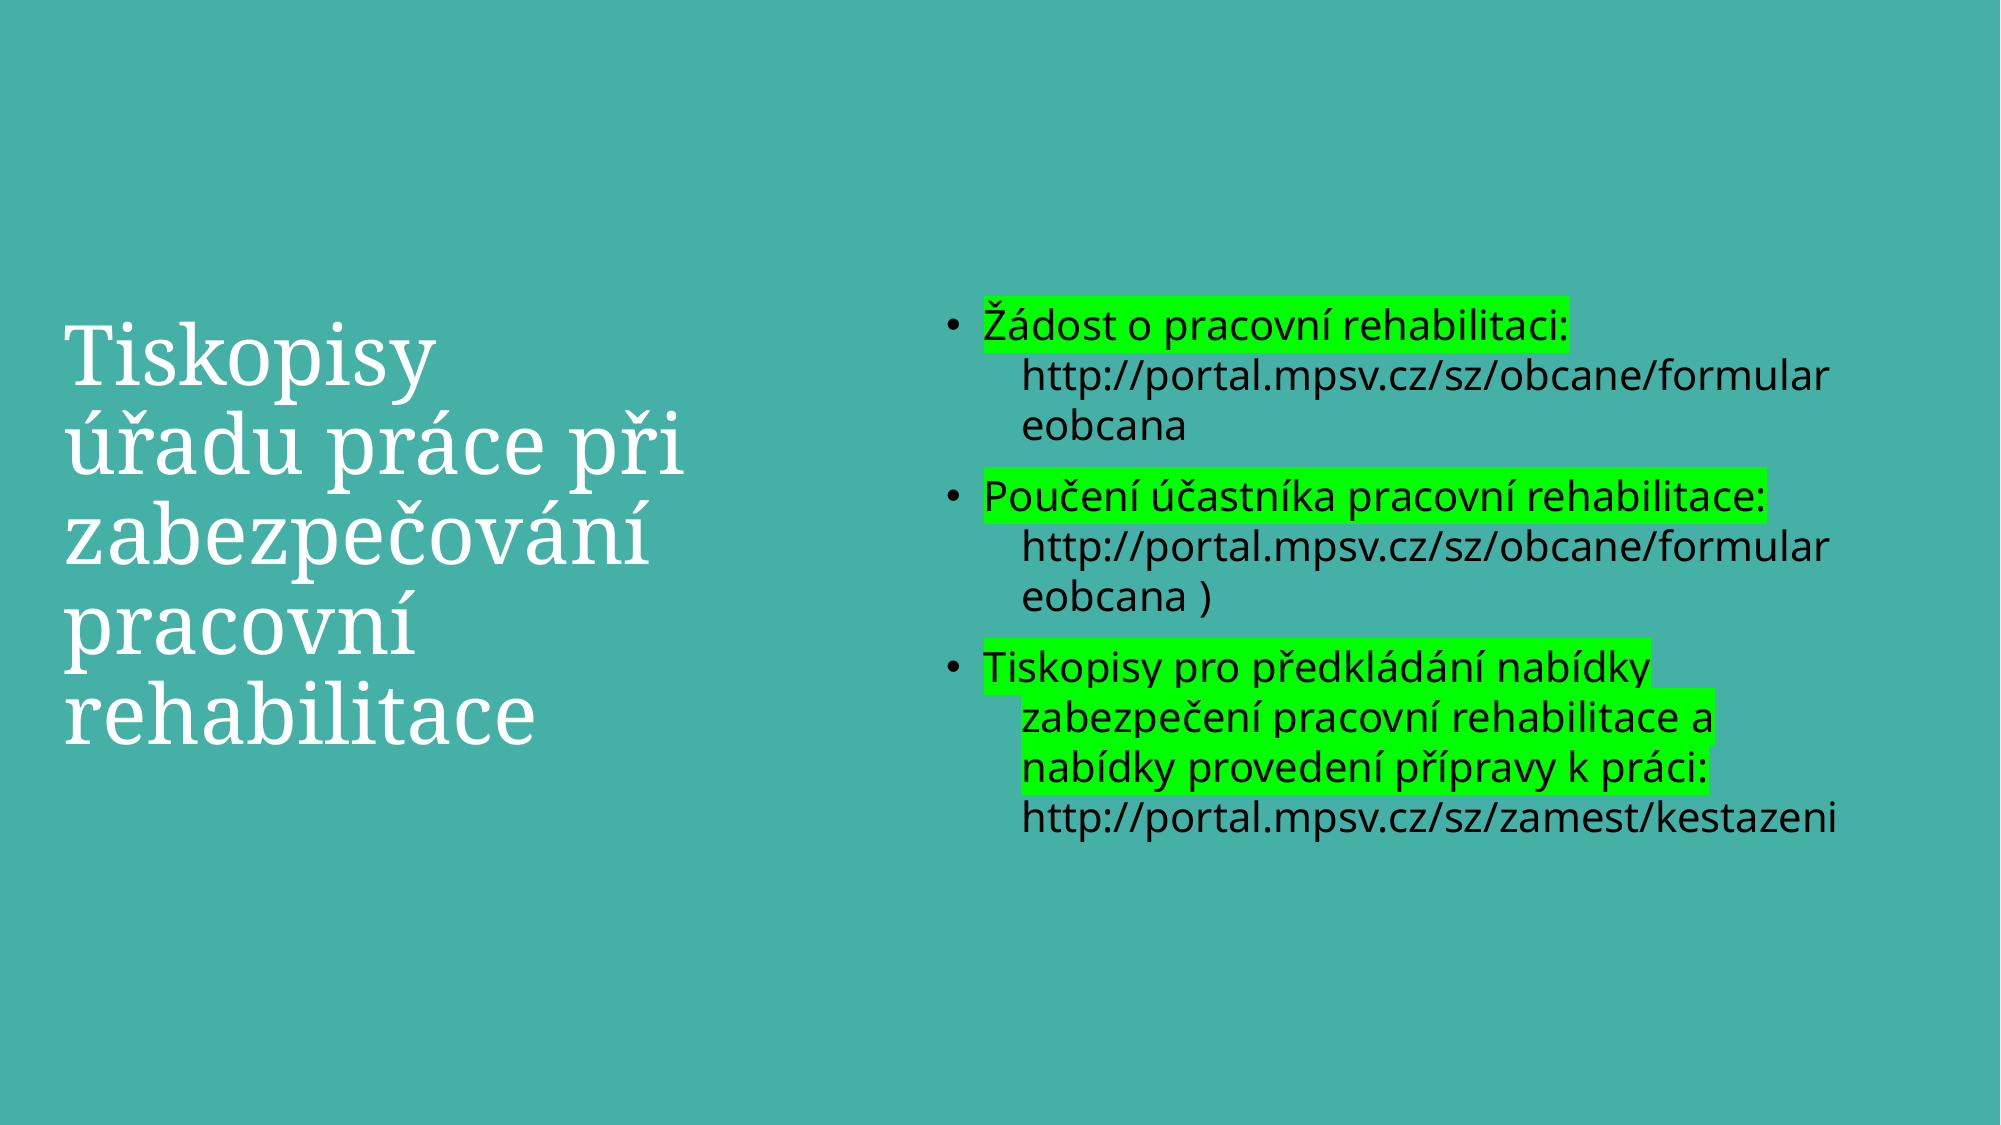

# Tiskopisy úřadu práce při zabezpečování pracovní rehabilitace
Žádost o pracovní rehabilitaci: http://portal.mpsv.cz/sz/obcane/formulareobcana
Poučení účastníka pracovní rehabilitace: http://portal.mpsv.cz/sz/obcane/formulareobcana )
Tiskopisy pro předkládání nabídky zabezpečení pracovní rehabilitace a nabídky provedení přípravy k práci: http://portal.mpsv.cz/sz/zamest/kestazeni